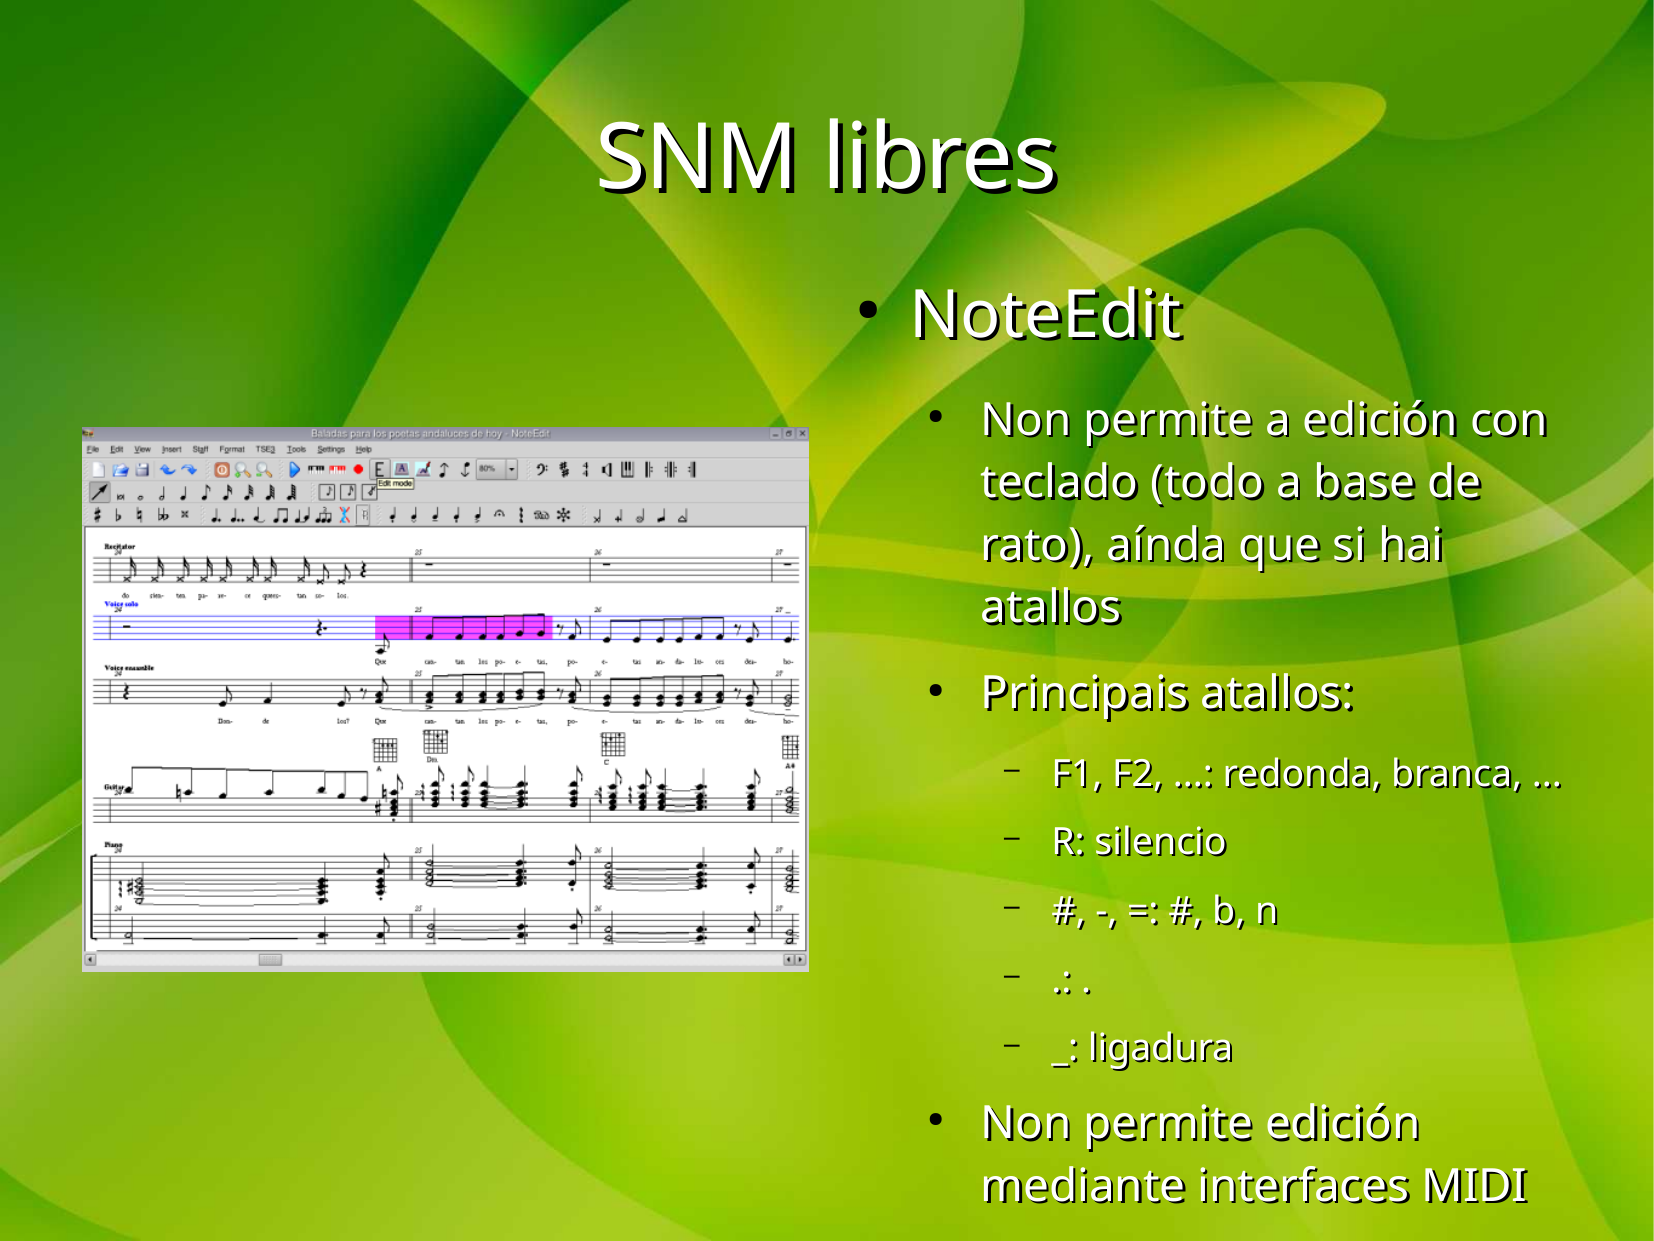

# SNM libres
NoteEdit
Non permite a edición con teclado (todo a base de rato), aínda que si hai atallos
Principais atallos:
F1, F2, ...: redonda, branca, ...
R: silencio
#, -, =: #, b, n
.: .
_: ligadura
Non permite edición mediante interfaces MIDI